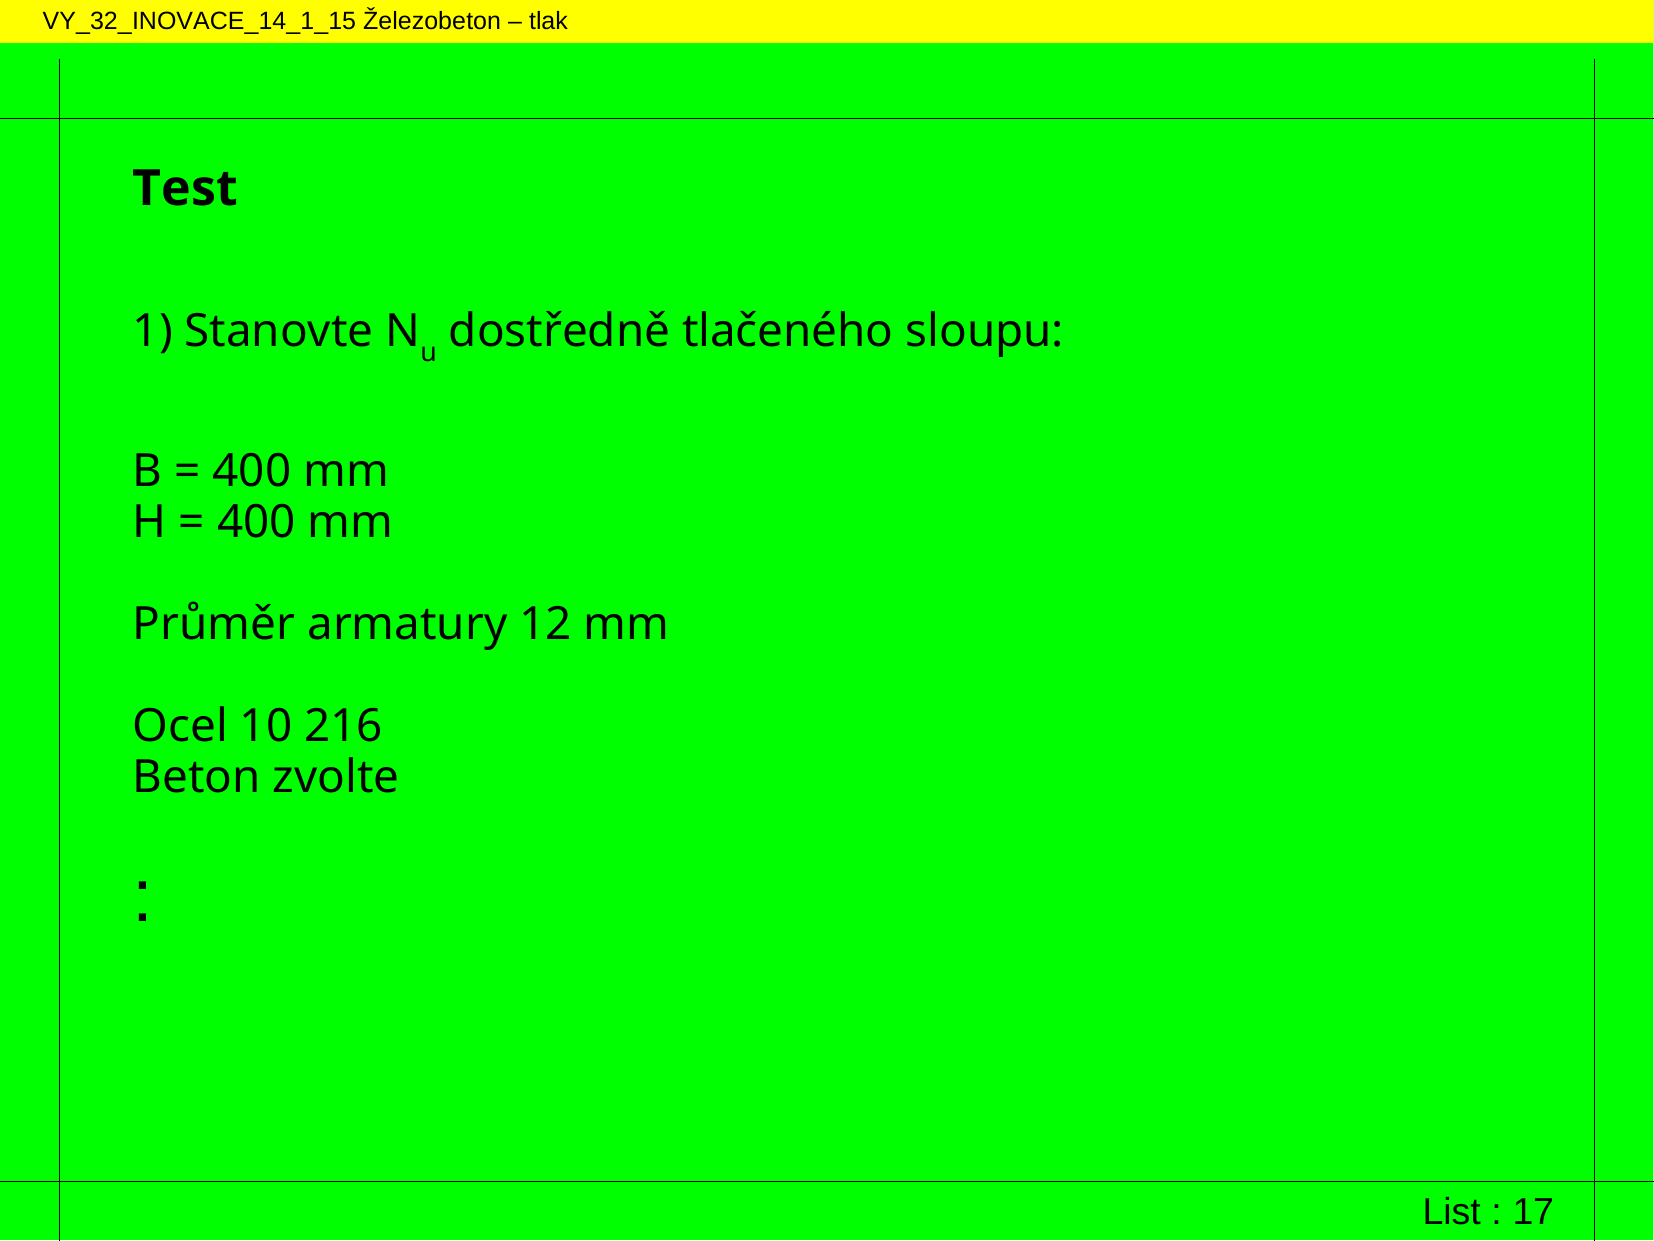

VY_32_INOVACE_14_1_15 Železobeton – tlak
 VY_32_INOVACE_14_1_15 Železobeton – tlak
Test
1) Stanovte Nu dostředně tlačeného sloupu:
B = 400 mm
H = 400 mm
Průměr armatury 12 mm
Ocel 10 216
Beton zvolte
:
List :